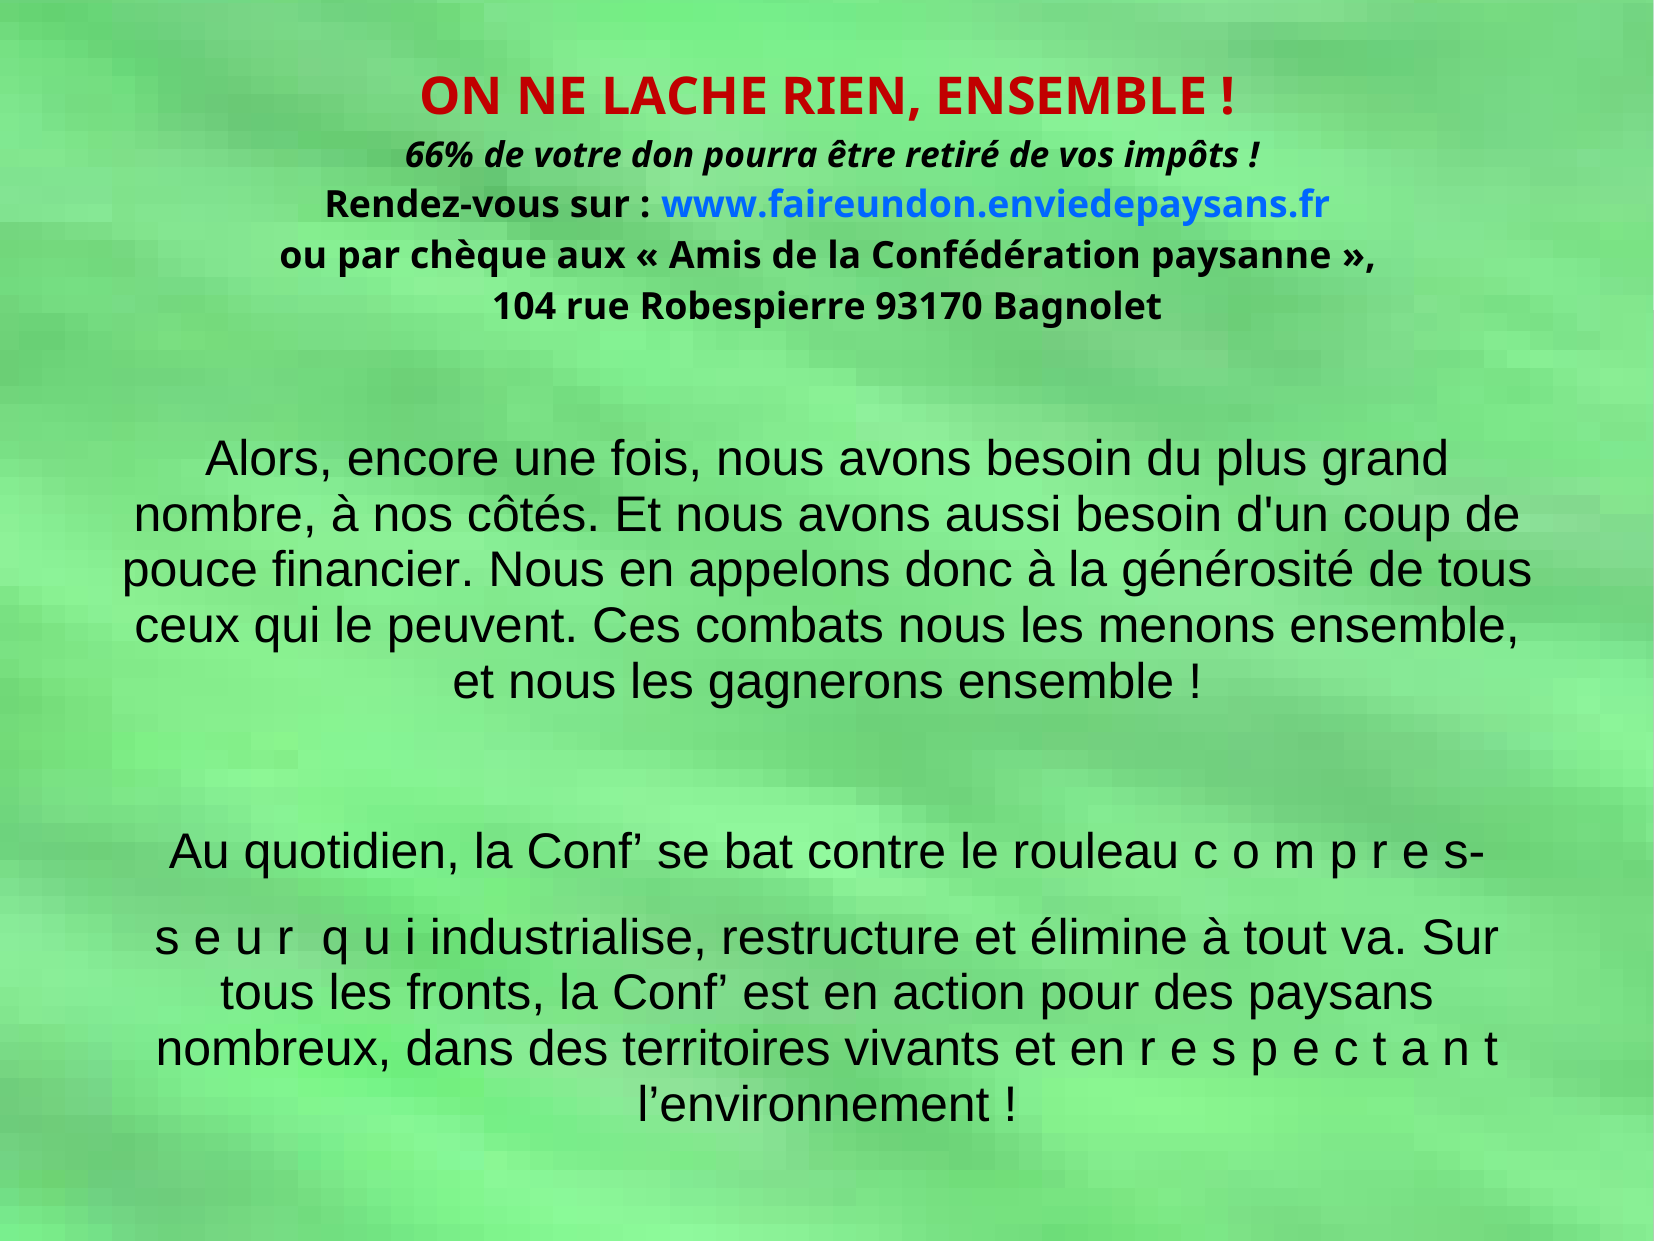

# ON NE LACHE RIEN, ENSEMBLE ! 66% de votre don pourra être retiré de vos impôts ! Rendez-vous sur : www.faireundon.enviedepaysans.fr ou par chèque aux « Amis de la Confédération paysanne », 104 rue Robespierre 93170 Bagnolet
Alors, encore une fois, nous avons besoin du plus grand nombre, à nos côtés. Et nous avons aussi besoin d'un coup de pouce financier. Nous en appelons donc à la générosité de tous ceux qui le peuvent. Ces combats nous les menons ensemble, et nous les gagnerons ensemble !
Au quotidien, la Conf’ se bat contre le rouleau c o m p r e s-
s e u r q u i industrialise, restructure et élimine à tout va. Sur tous les fronts, la Conf’ est en action pour des paysans
nombreux, dans des territoires vivants et en r e s p e c t a n t
l’environnement !